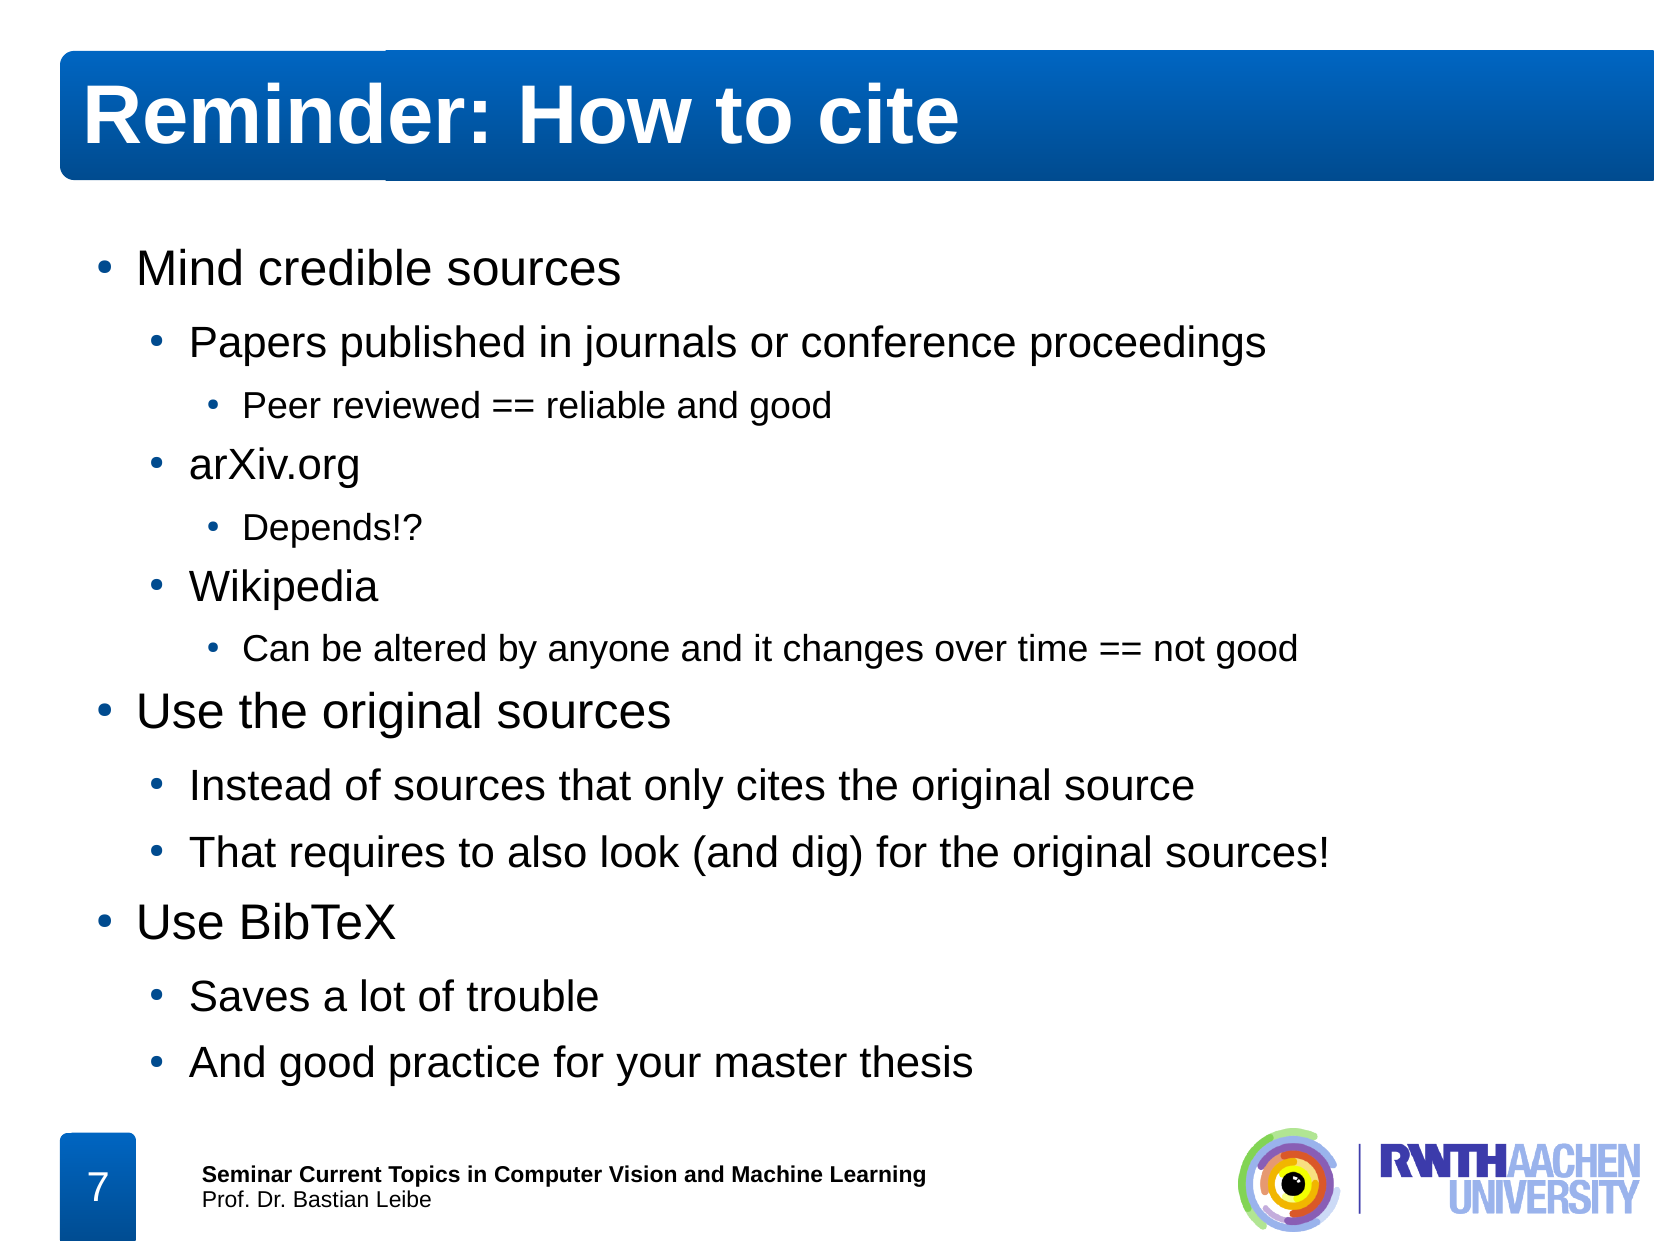

# Reminder: How to cite
Mind credible sources
Papers published in journals or conference proceedings
Peer reviewed == reliable and good
arXiv.org
Depends!?
Wikipedia
Can be altered by anyone and it changes over time == not good
Use the original sources
Instead of sources that only cites the original source
That requires to also look (and dig) for the original sources!
Use BibTeX
Saves a lot of trouble
And good practice for your master thesis
7
TGF 2015 | October 29, 2015 | Delft